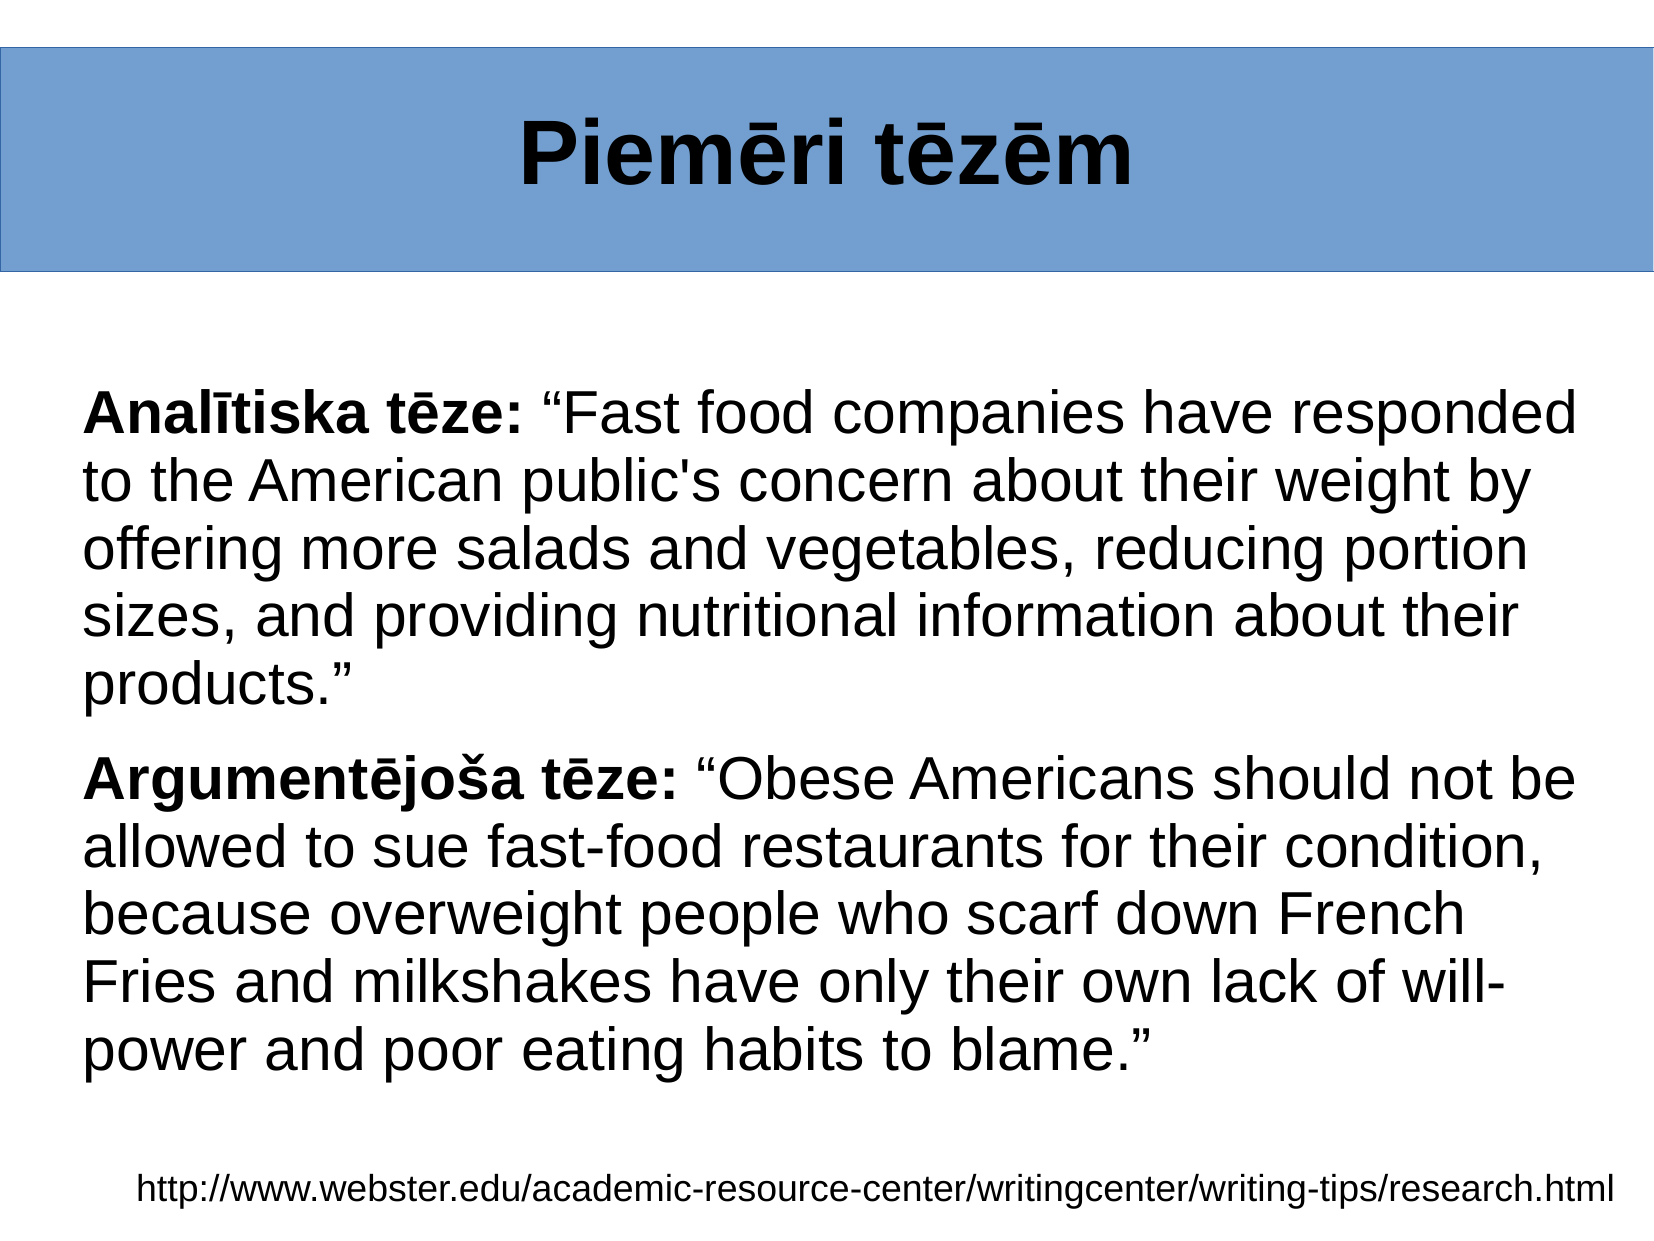

# Piemēri tēzēm
Analītiska tēze: “Fast food companies have responded to the American public's concern about their weight by offering more salads and vegetables, reducing portion sizes, and providing nutritional information about their products.”
Argumentējoša tēze: “Obese Americans should not be allowed to sue fast-food restaurants for their condition, because overweight people who scarf down French Fries and milkshakes have only their own lack of will-power and poor eating habits to blame.”
http://www.webster.edu/academic-resource-center/writingcenter/writing-tips/research.html